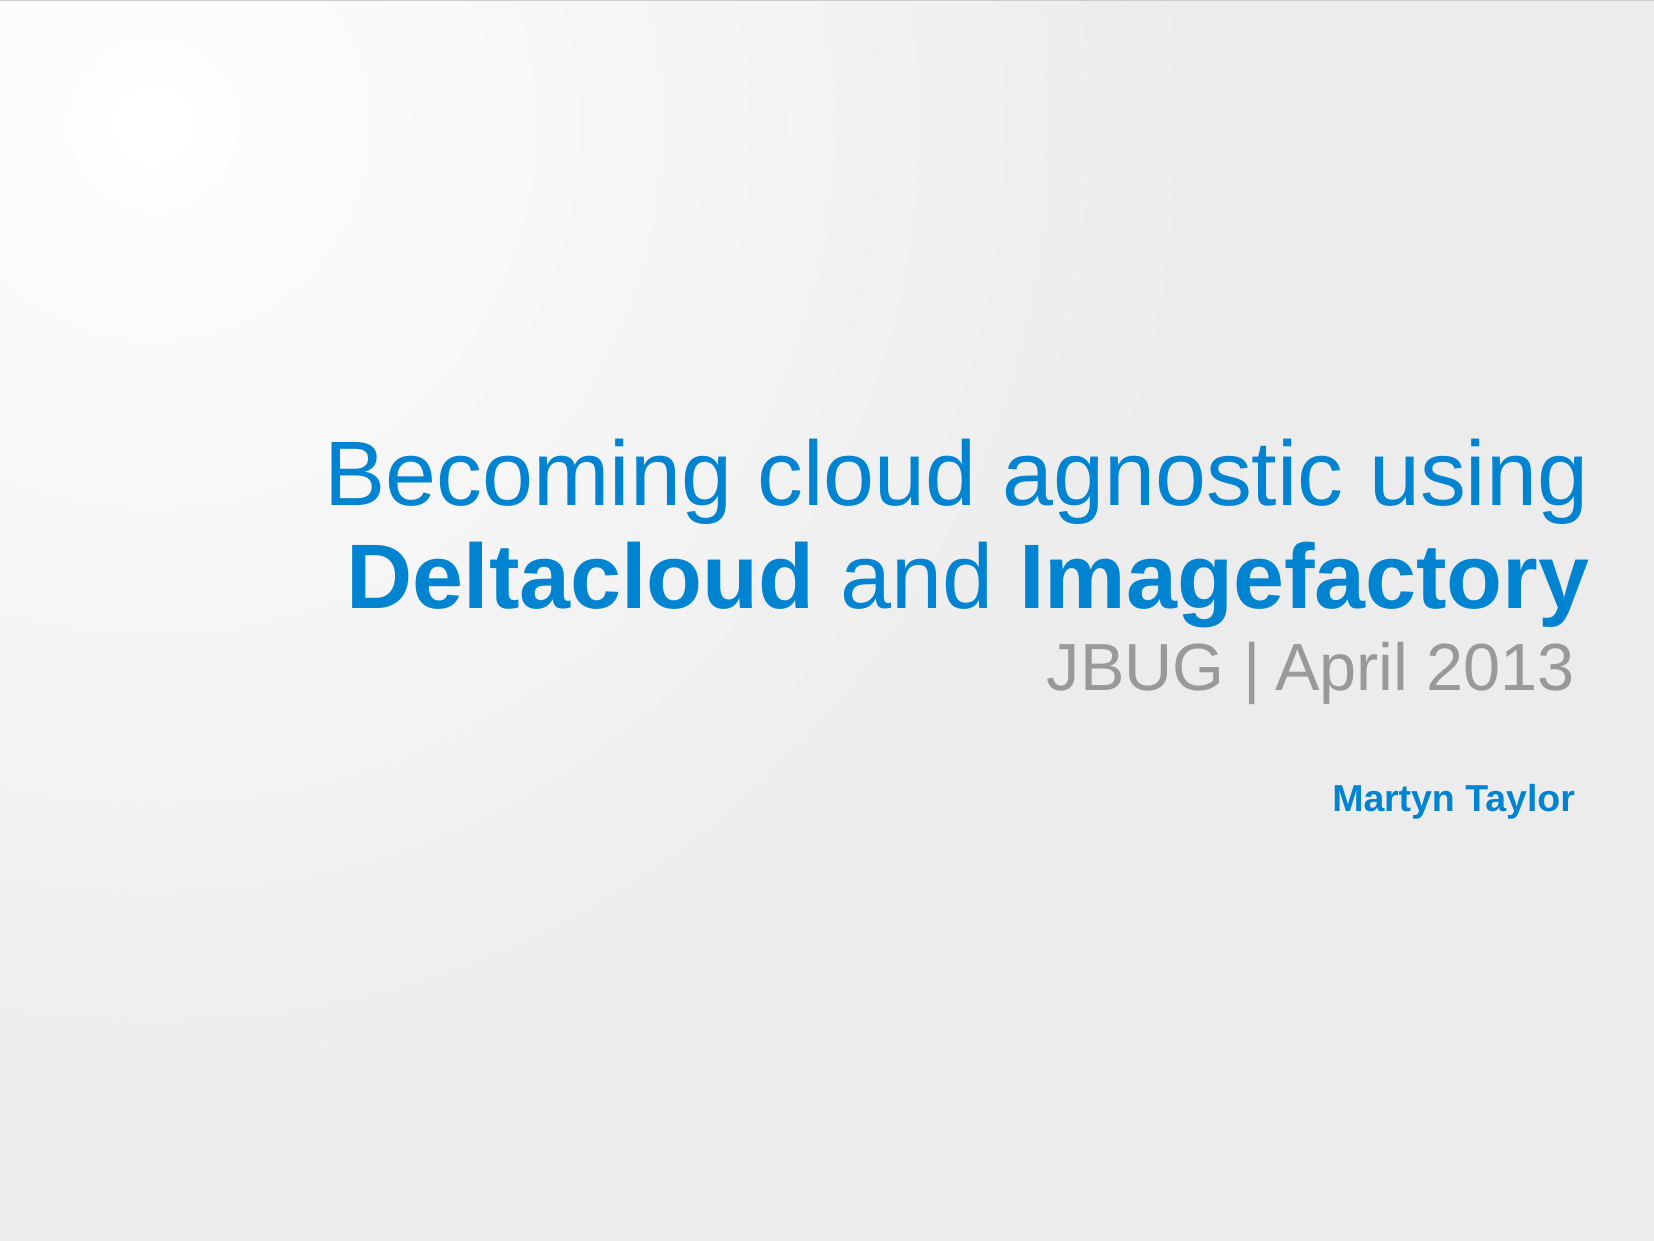

# Becoming cloud agnostic using
Deltacloud and Imagefactory
JBUG | April 2013
Martyn Taylor